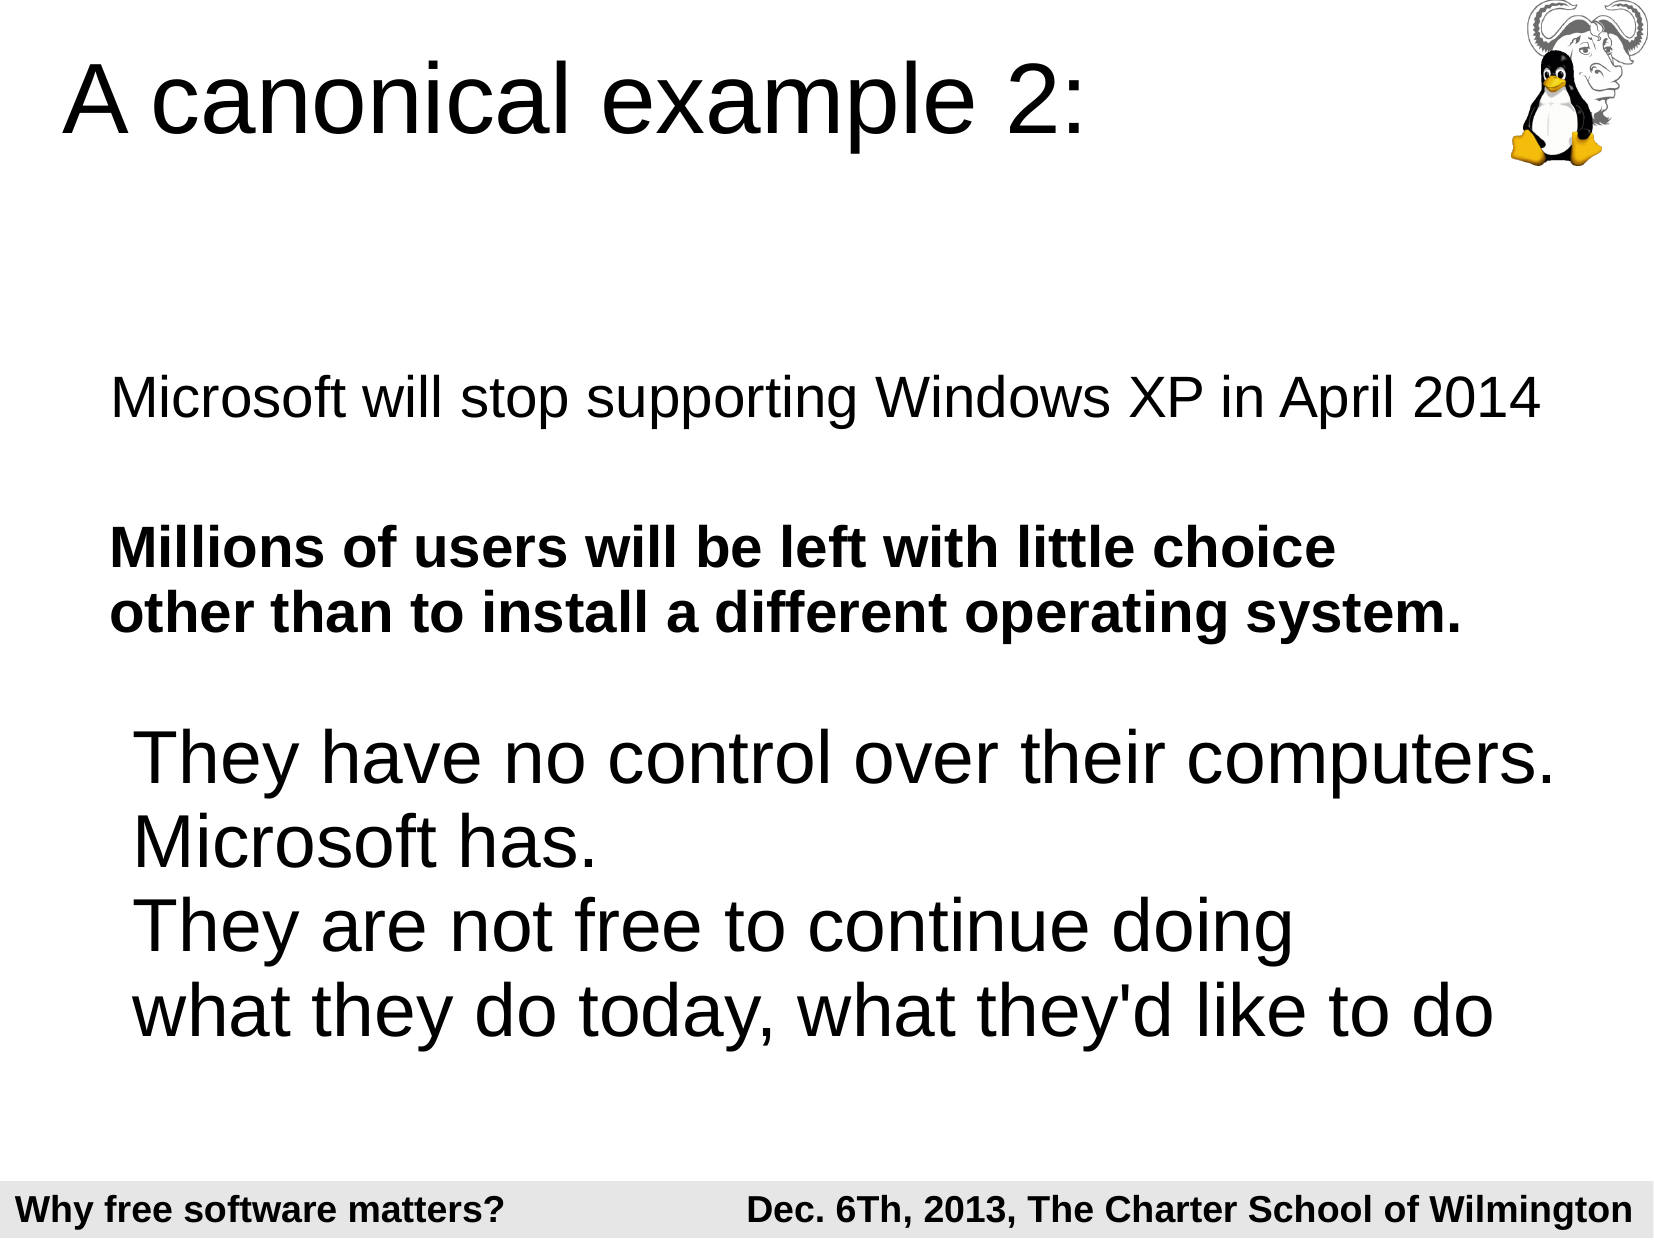

A canonical example 2:
Microsoft will stop supporting Windows XP in April 2014
Millions of users will be left with little choice
other than to install a different operating system.
They have no control over their computers.
Microsoft has.
They are not free to continue doing
what they do today, what they'd like to do
Why free software matters? Dec. 6Th, 2013, The Charter School of Wilmington